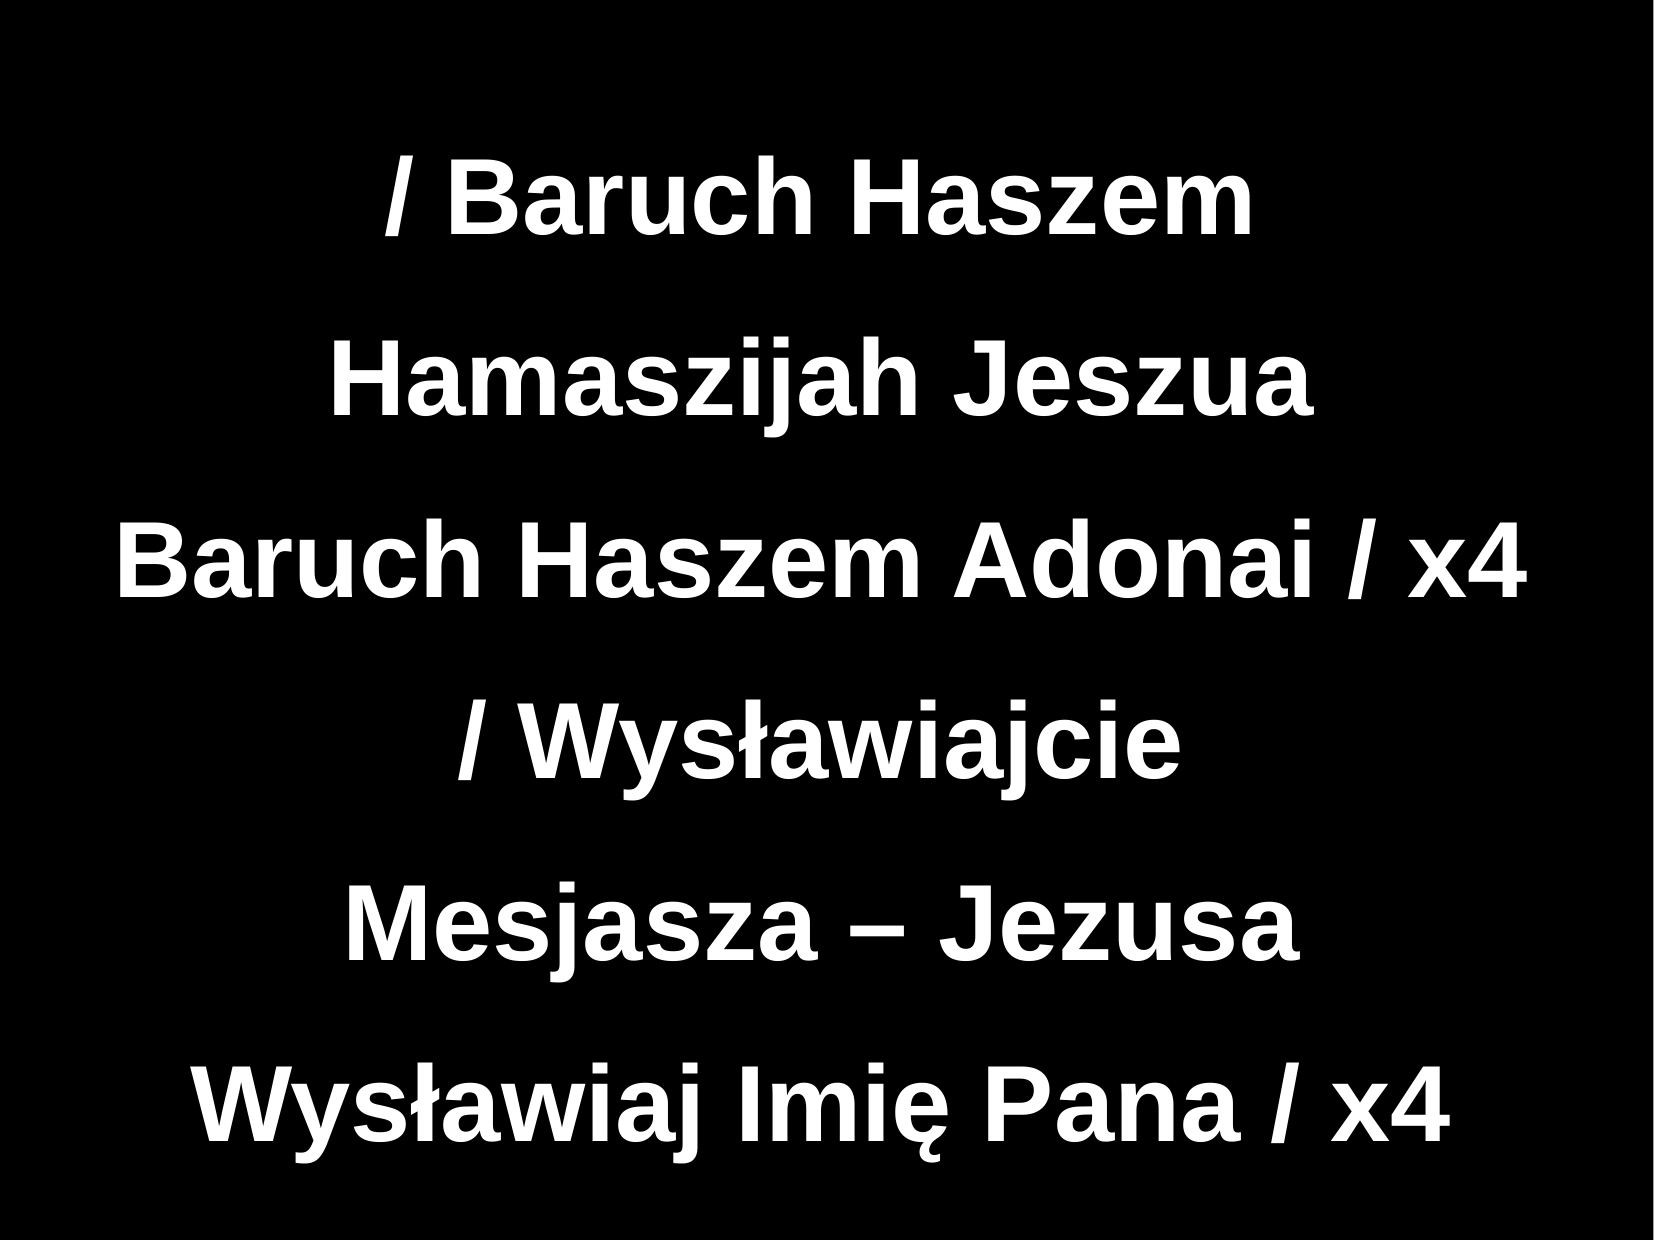

# / Baruch Haszem
Hamaszijah Jeszua
Baruch Haszem Adonai / x4
/ Wysławiajcie
Mesjasza – Jezusa
Wysławiaj Imię Pana / x4